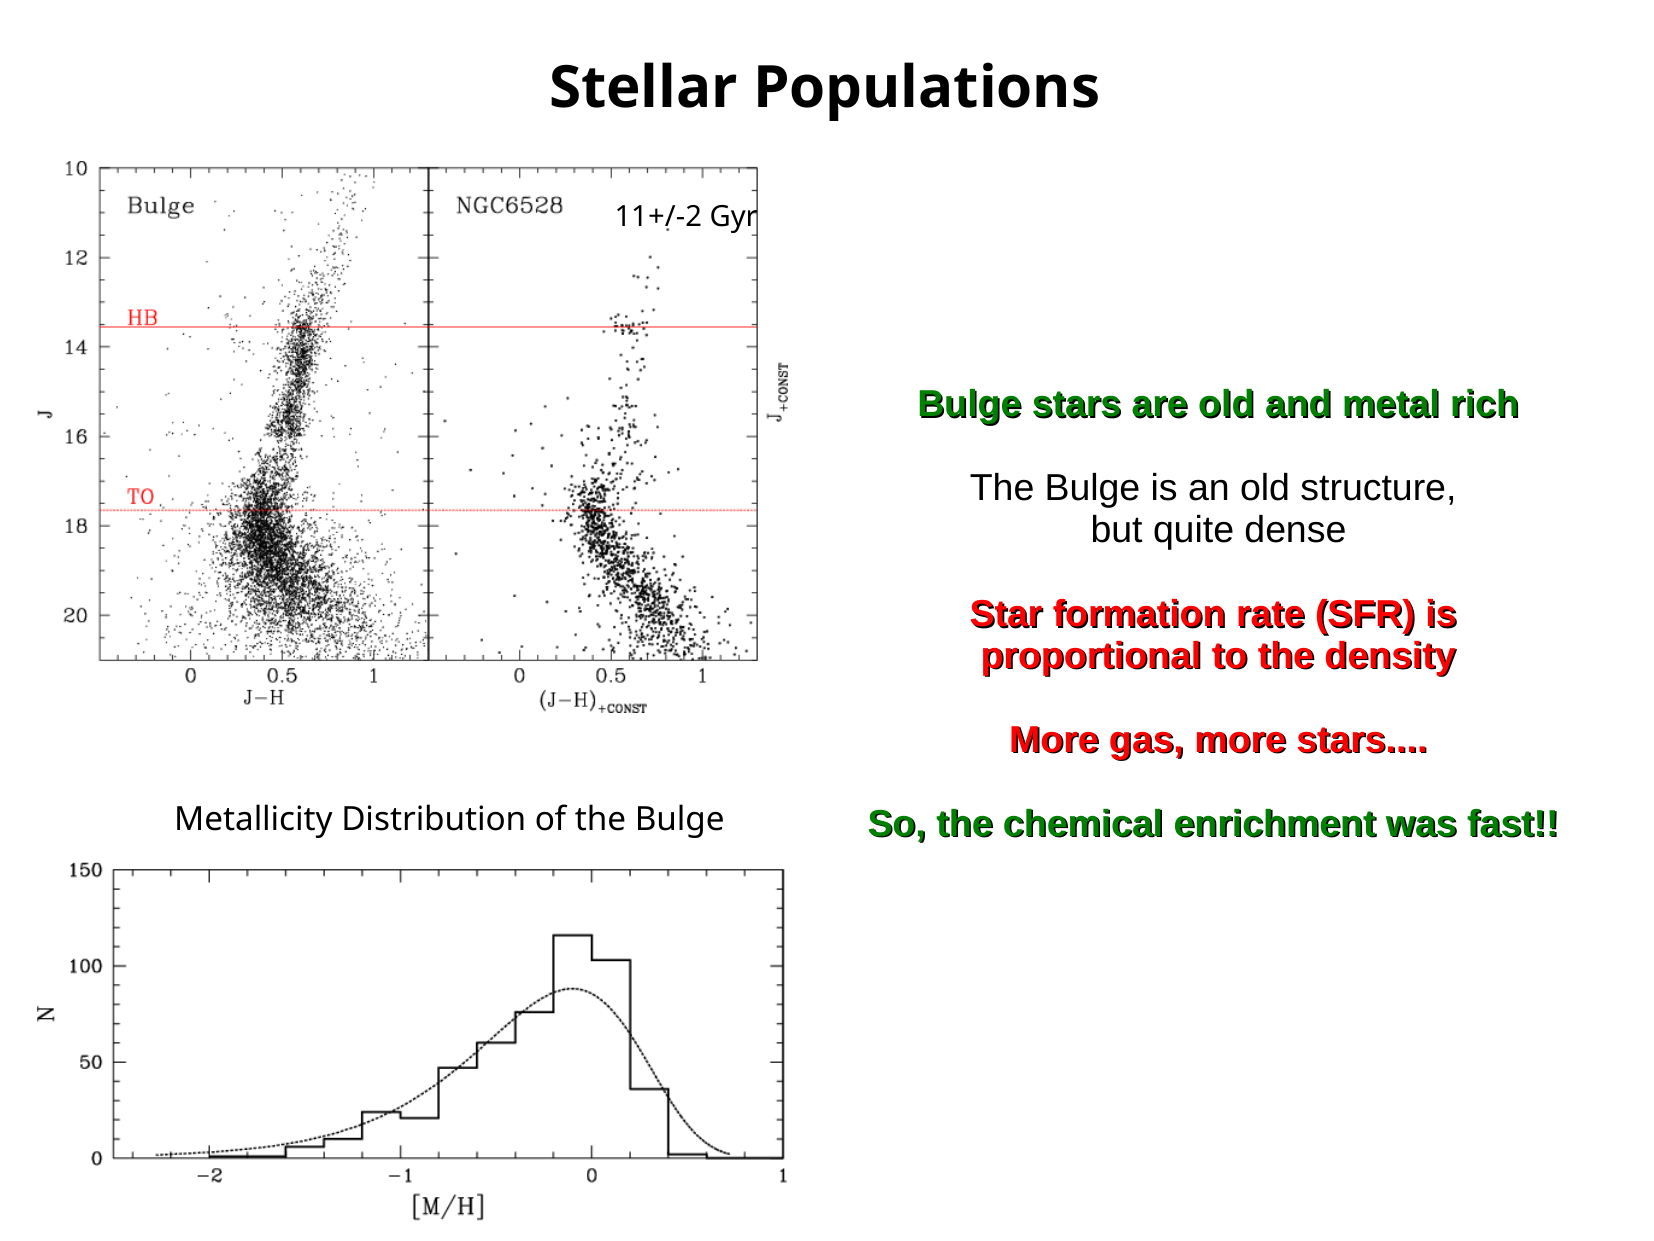

Stellar Populations
11+/-2 Gyr
Bulge stars are old and metal rich
The Bulge is an old structure,
but quite dense
Star formation rate (SFR) is
proportional to the density
More gas, more stars....
So, the chemical enrichment was fast!!
Metallicity Distribution of the Bulge